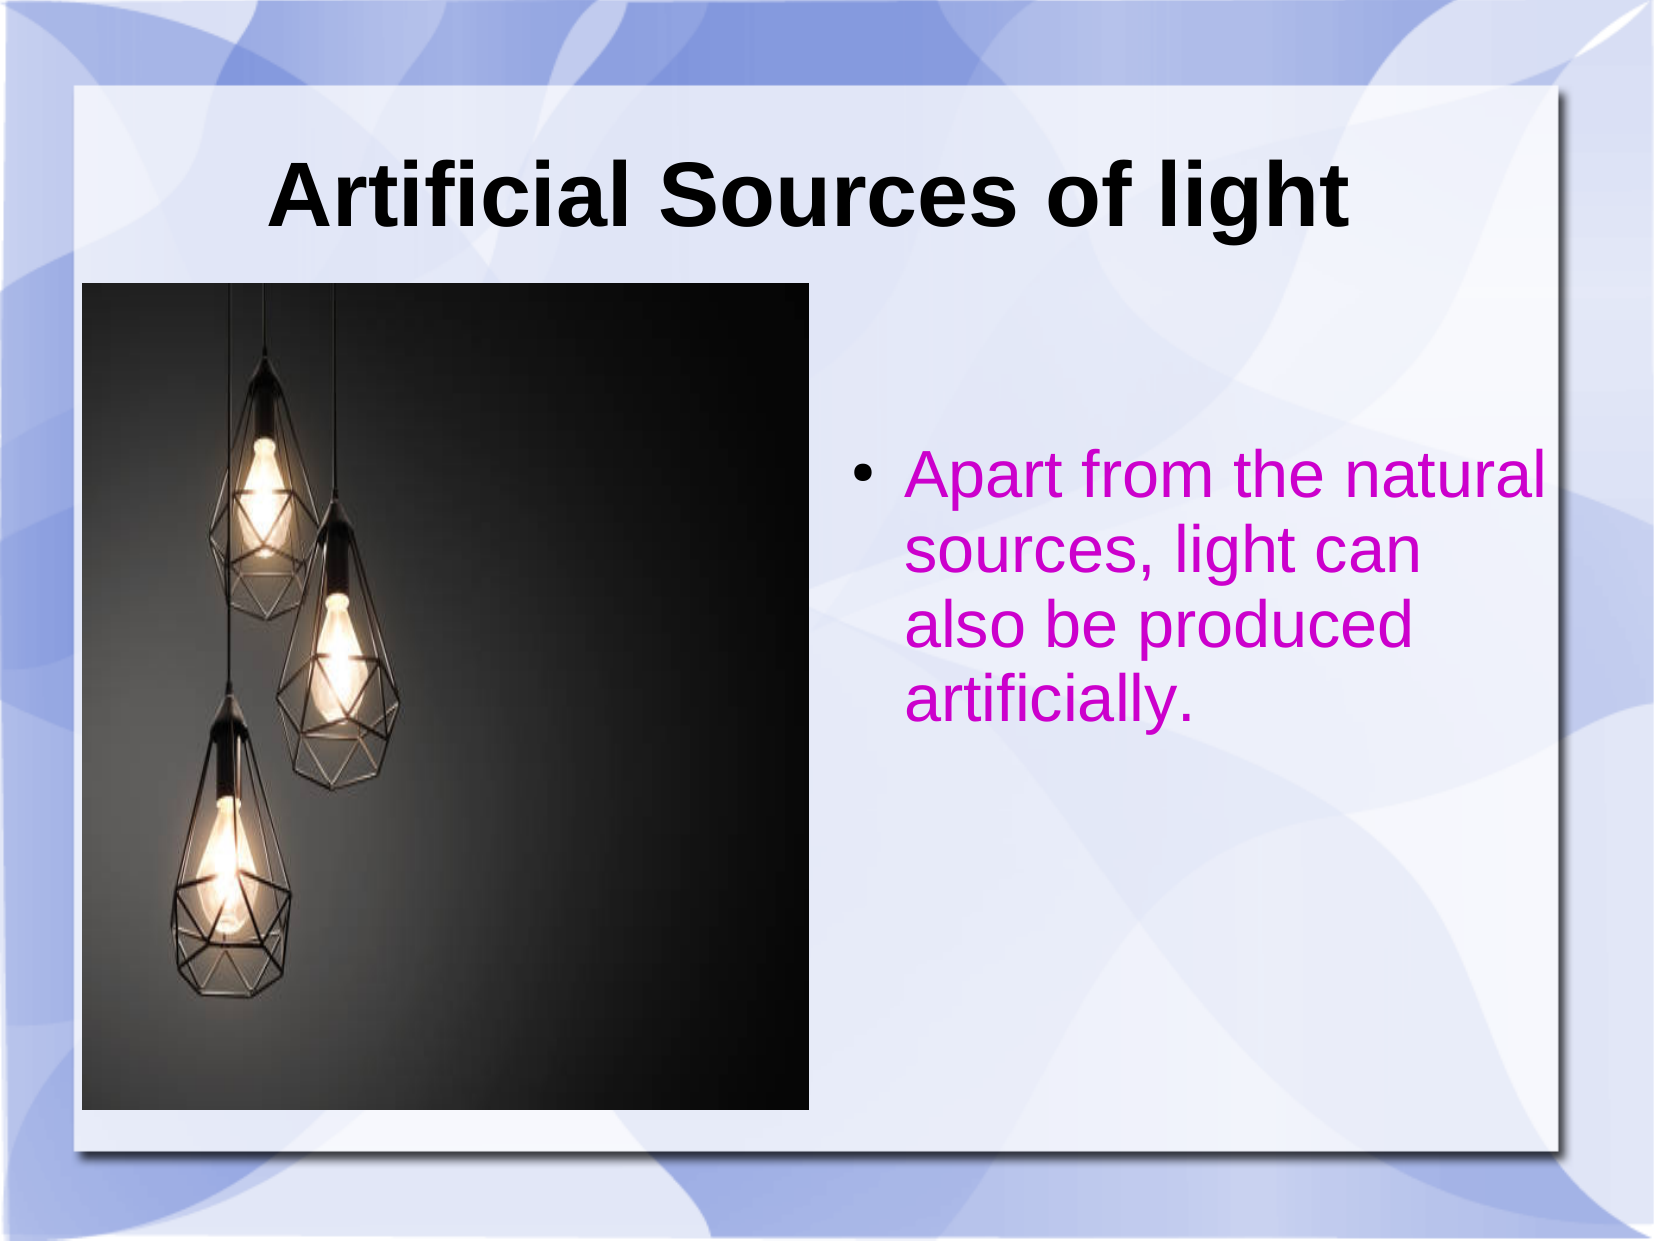

# Artificial Sources of light
Apart from the natural sources, light can also be produced artificially.